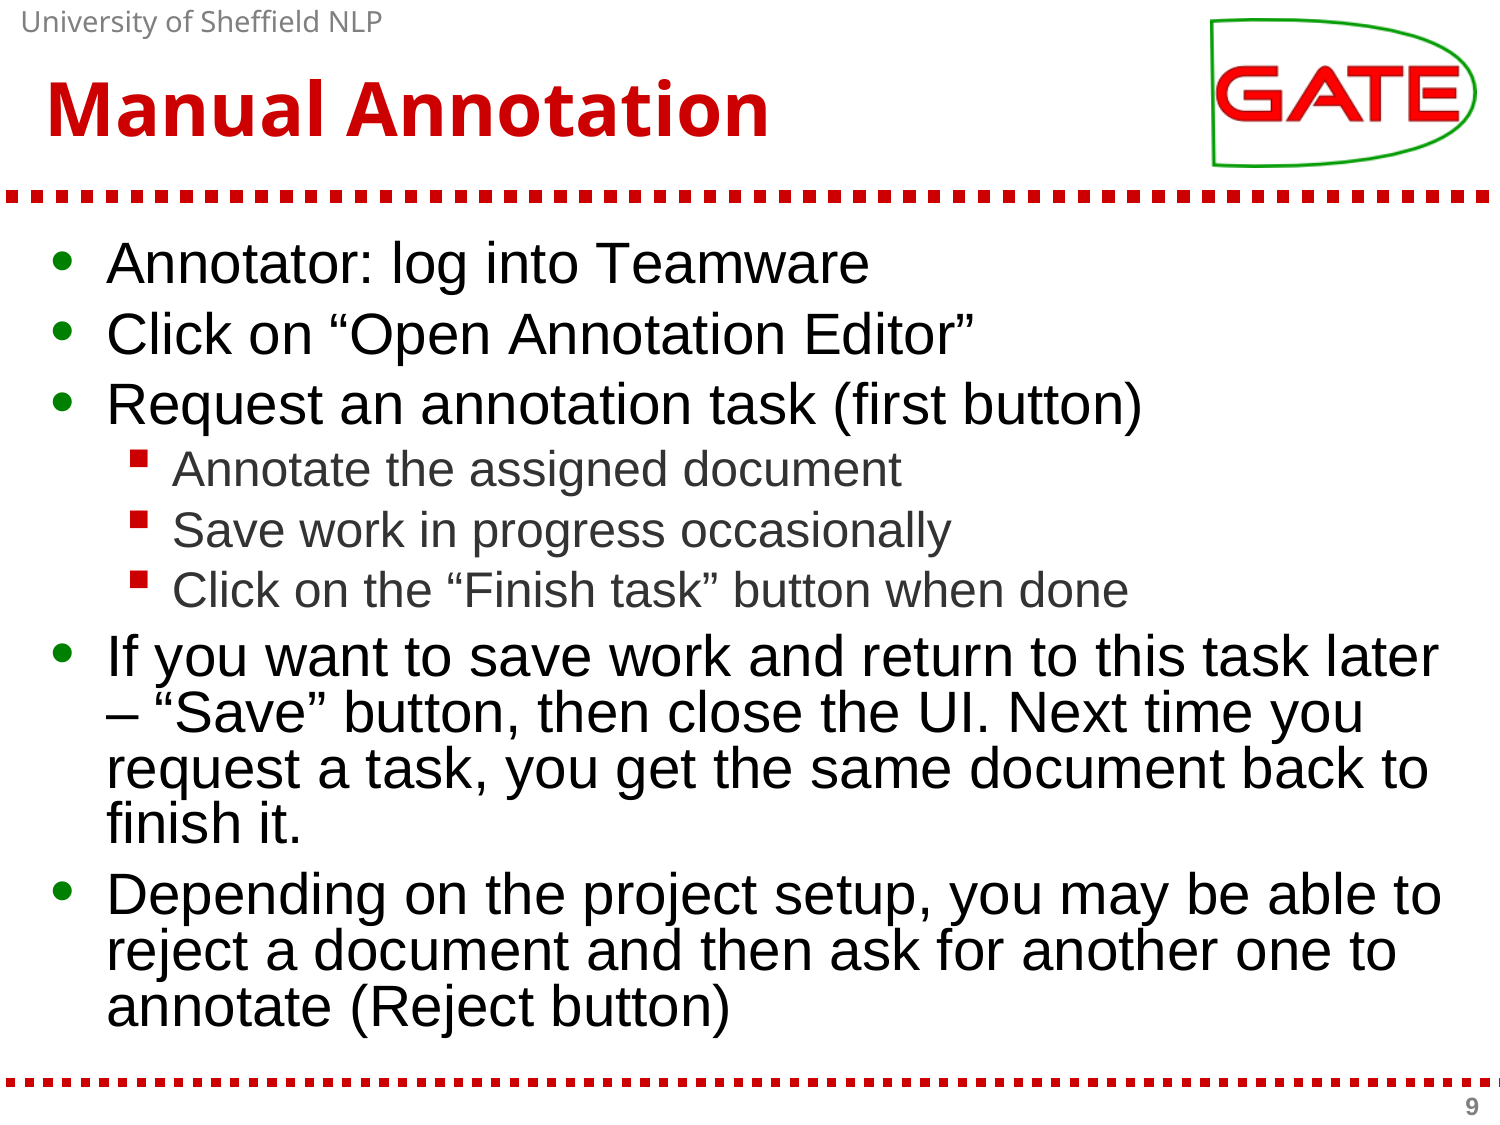

# Manual Annotation
Annotator: log into Teamware
Click on “Open Annotation Editor”
Request an annotation task (first button)
Annotate the assigned document
Save work in progress occasionally
Click on the “Finish task” button when done
If you want to save work and return to this task later – “Save” button, then close the UI. Next time you request a task, you get the same document back to finish it.
Depending on the project setup, you may be able to reject a document and then ask for another one to annotate (Reject button)